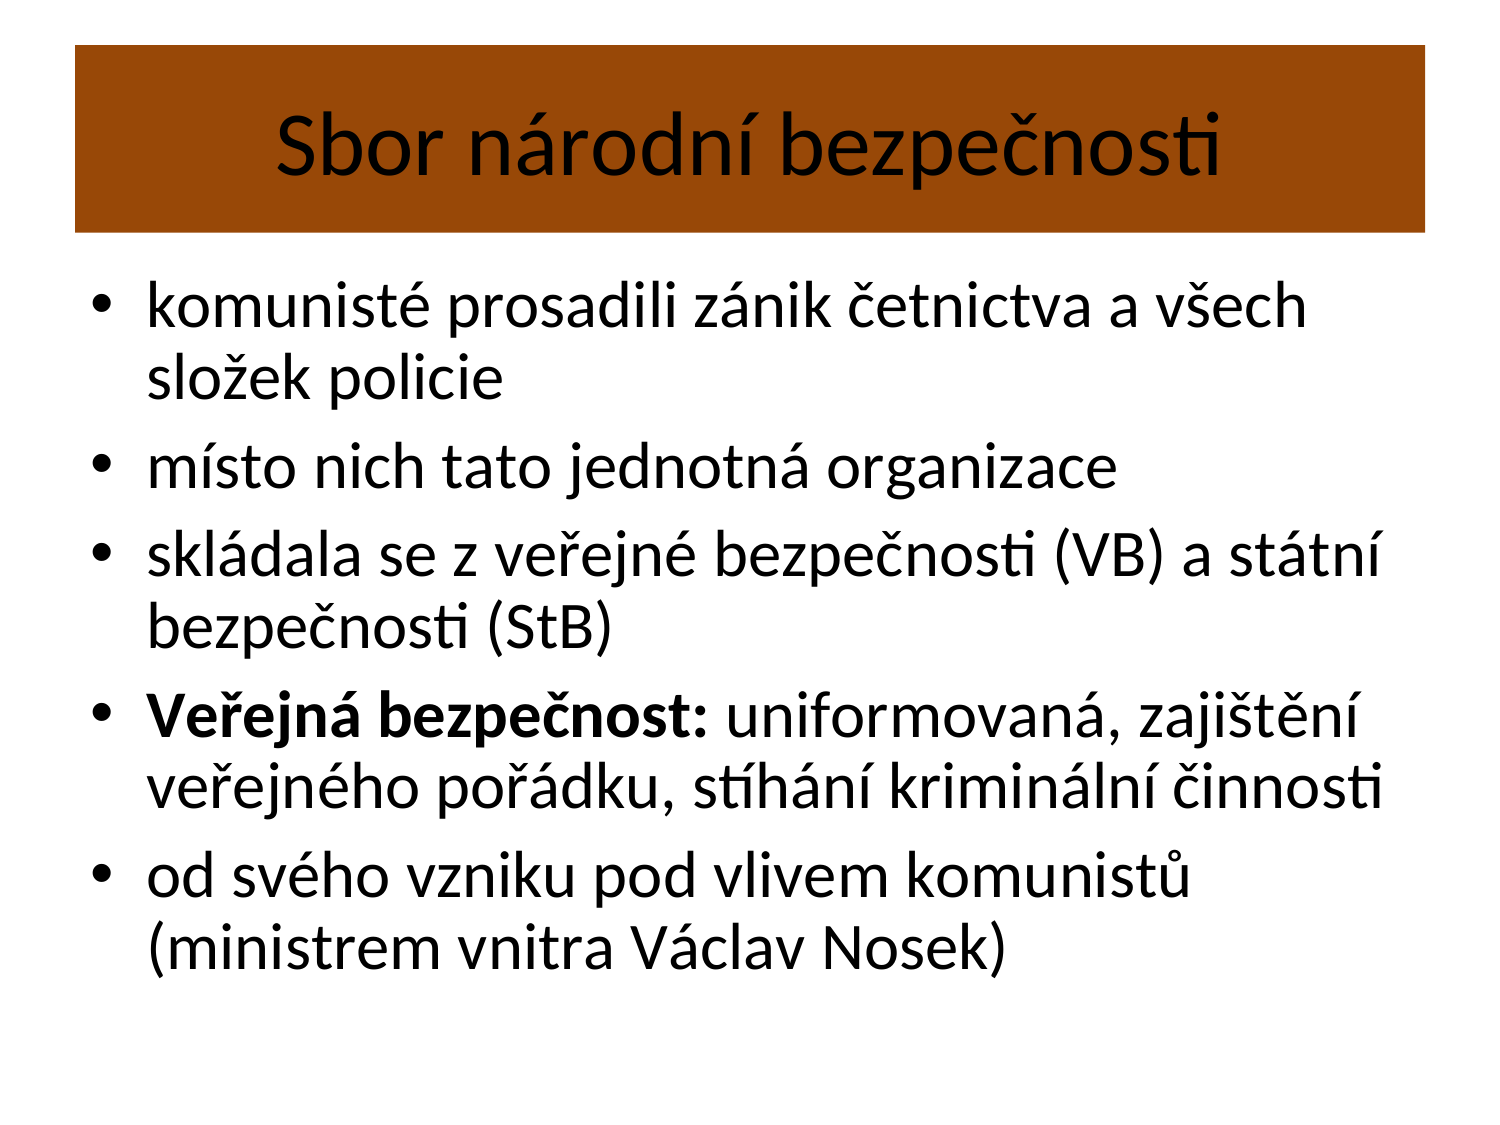

# Sbor národní bezpečnosti
komunisté prosadili zánik četnictva a všech složek policie
místo nich tato jednotná organizace
skládala se z veřejné bezpečnosti (VB) a státní bezpečnosti (StB)
Veřejná bezpečnost: uniformovaná, zajištění veřejného pořádku, stíhání kriminální činnosti
od svého vzniku pod vlivem komunistů (ministrem vnitra Václav Nosek)